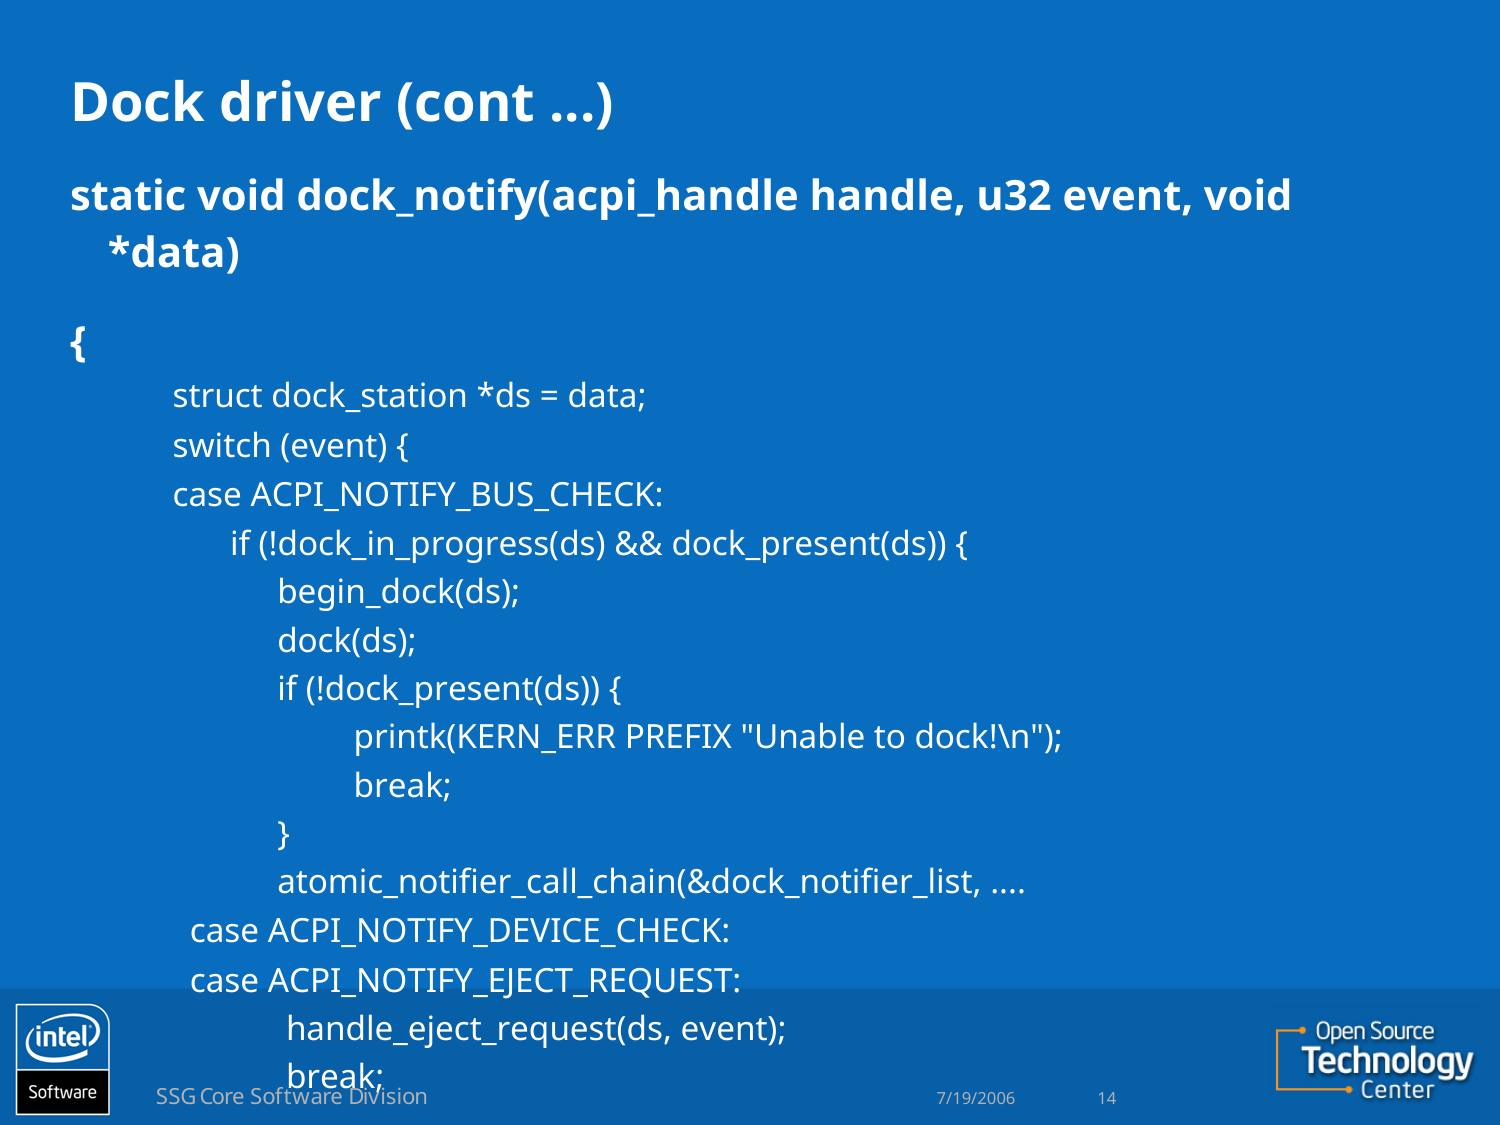

# Dock driver (cont ...)
static void dock_notify(acpi_handle handle, u32 event, void *data)
{
struct dock_station *ds = data;
switch (event) {
case ACPI_NOTIFY_BUS_CHECK:
if (!dock_in_progress(ds) && dock_present(ds)) {
begin_dock(ds);
dock(ds);
if (!dock_present(ds)) {
printk(KERN_ERR PREFIX "Unable to dock!\n");
break;
}
atomic_notifier_call_chain(&dock_notifier_list, ....
 case ACPI_NOTIFY_DEVICE_CHECK:
 case ACPI_NOTIFY_EJECT_REQUEST:
 handle_eject_request(ds, event);
 break;